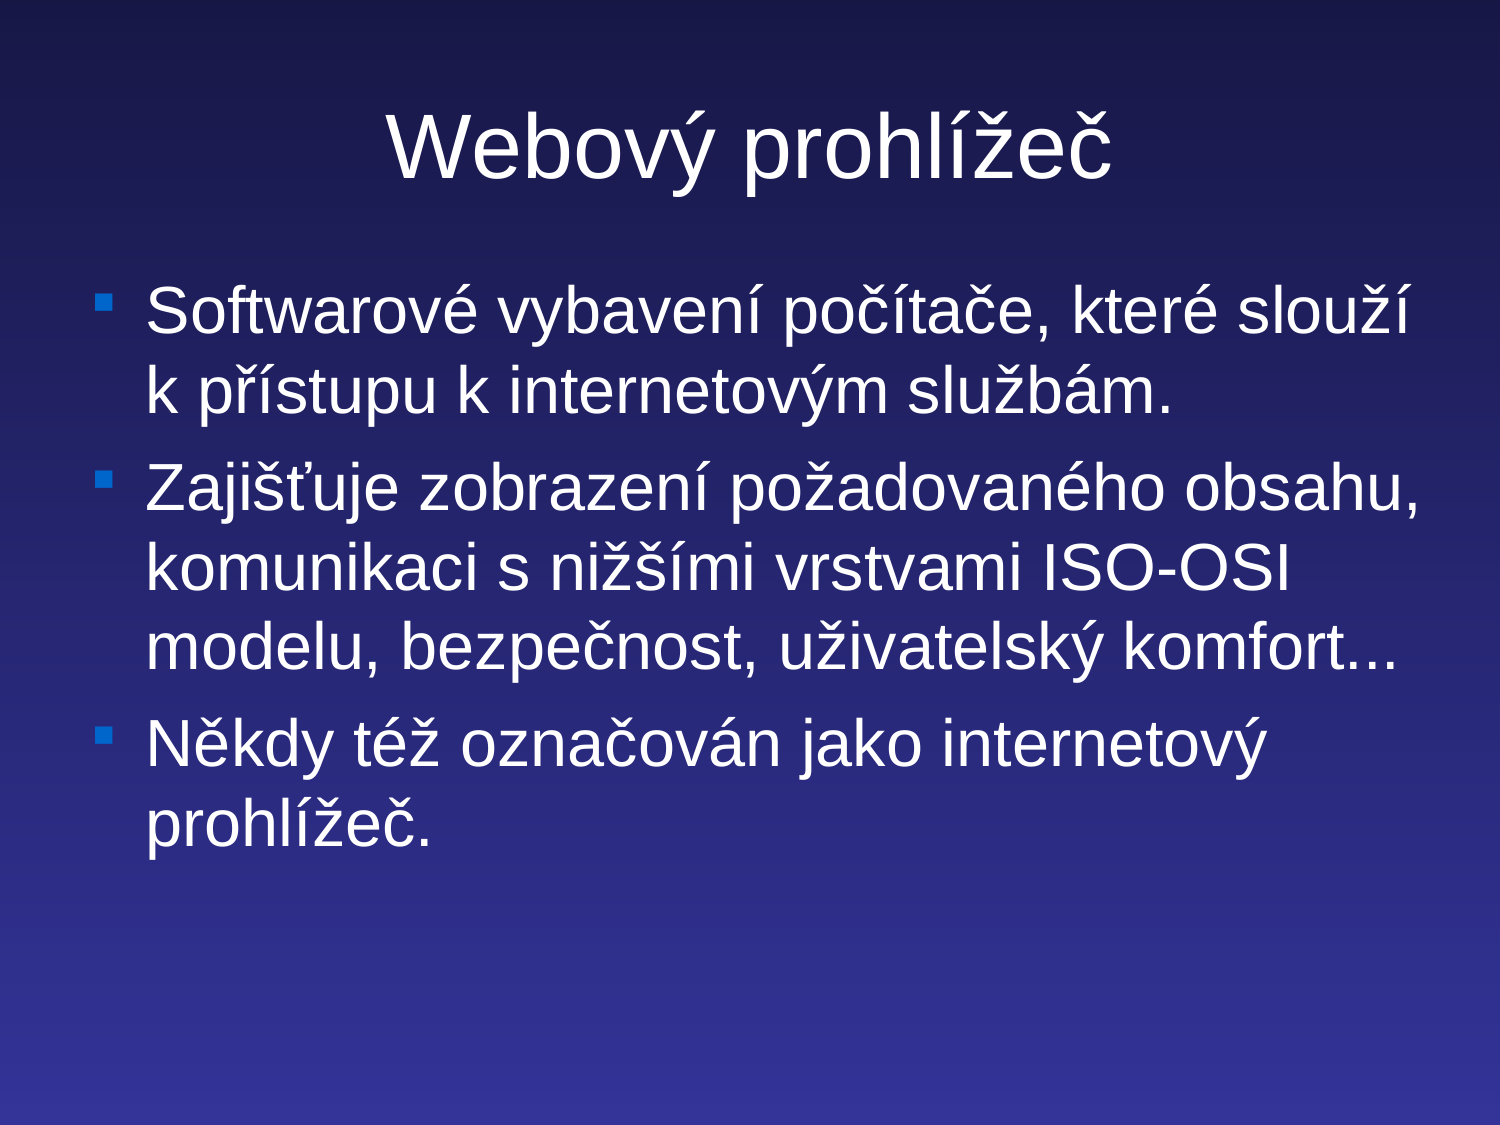

# Webový prohlížeč
Softwarové vybavení počítače, které slouží k přístupu k internetovým službám.
Zajišťuje zobrazení požadovaného obsahu, komunikaci s nižšími vrstvami ISO-OSI modelu, bezpečnost, uživatelský komfort...
Někdy též označován jako internetový prohlížeč.